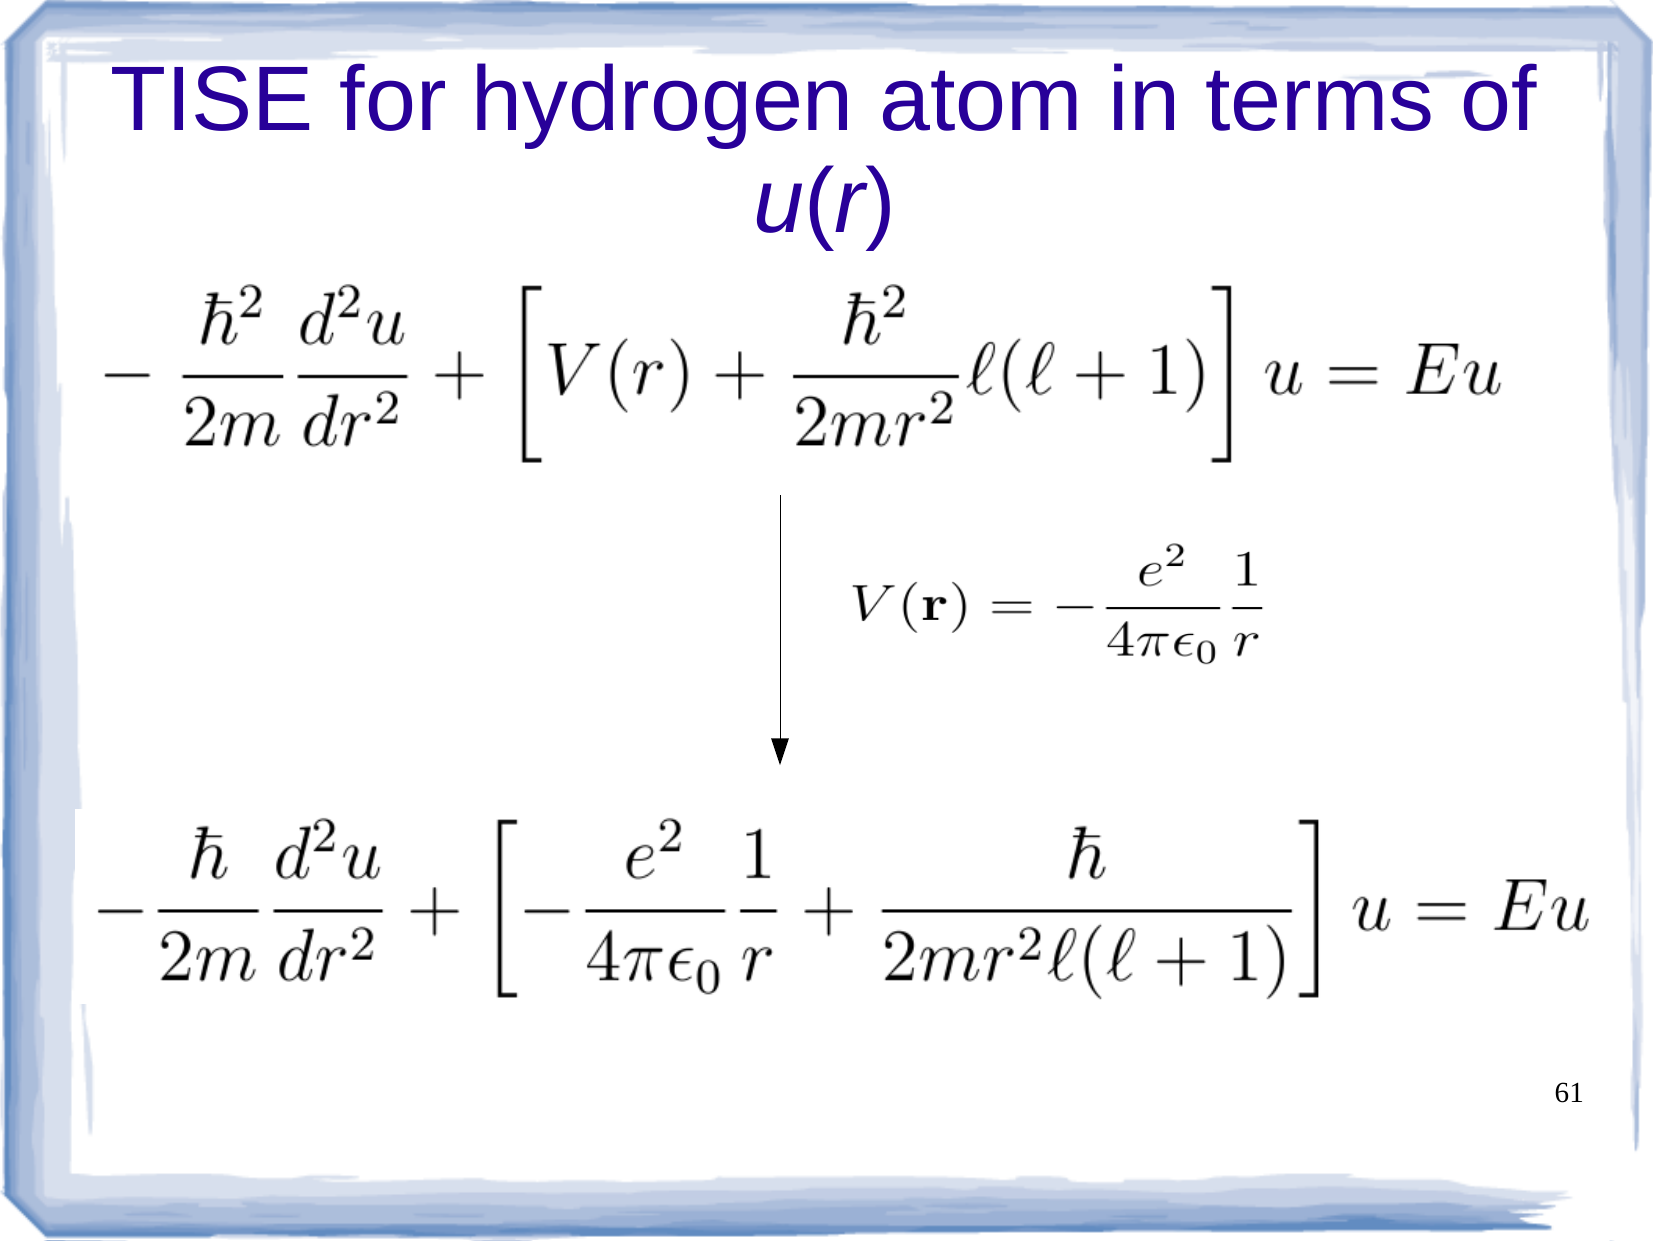

# TISE for hydrogen atom in terms of u(r)
61